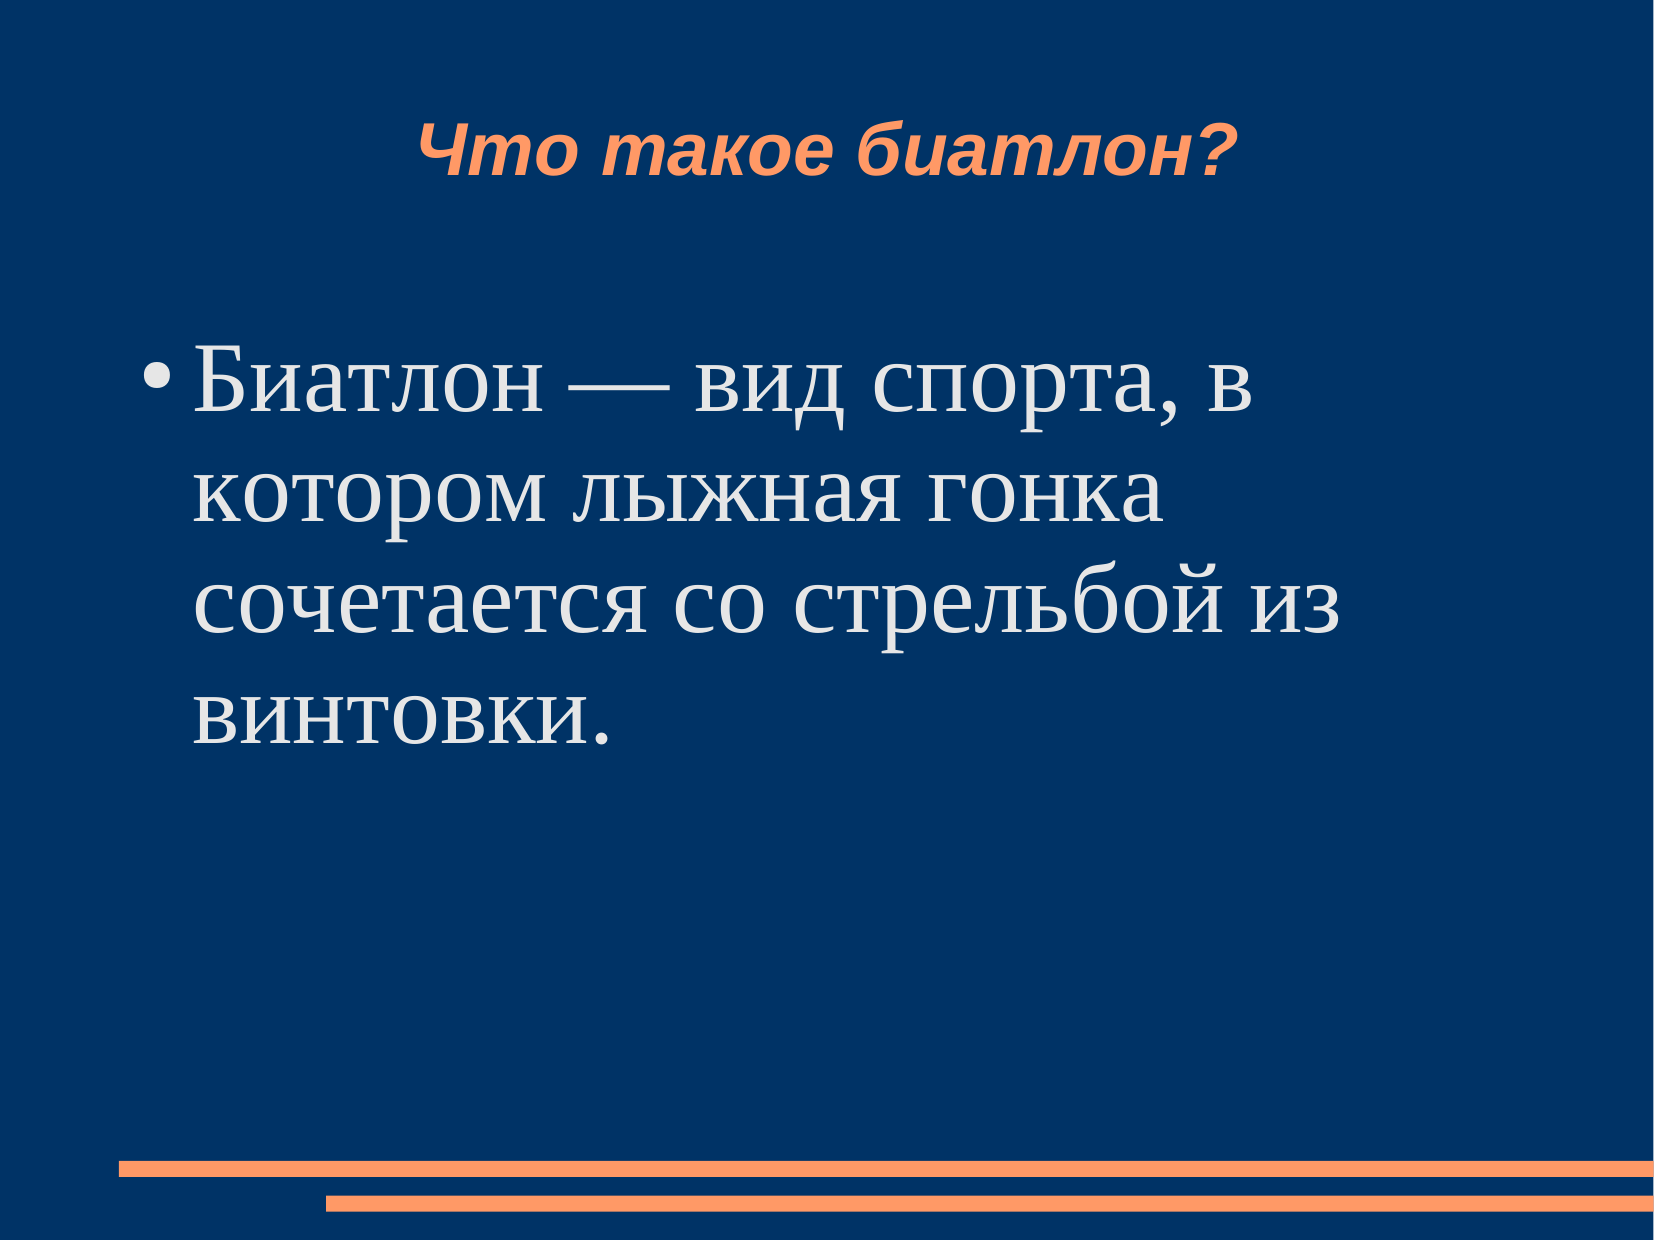

# Что такое биатлон?
Биатлон — вид спорта, в котором лыжная гонка сочетается со стрельбой из винтовки.